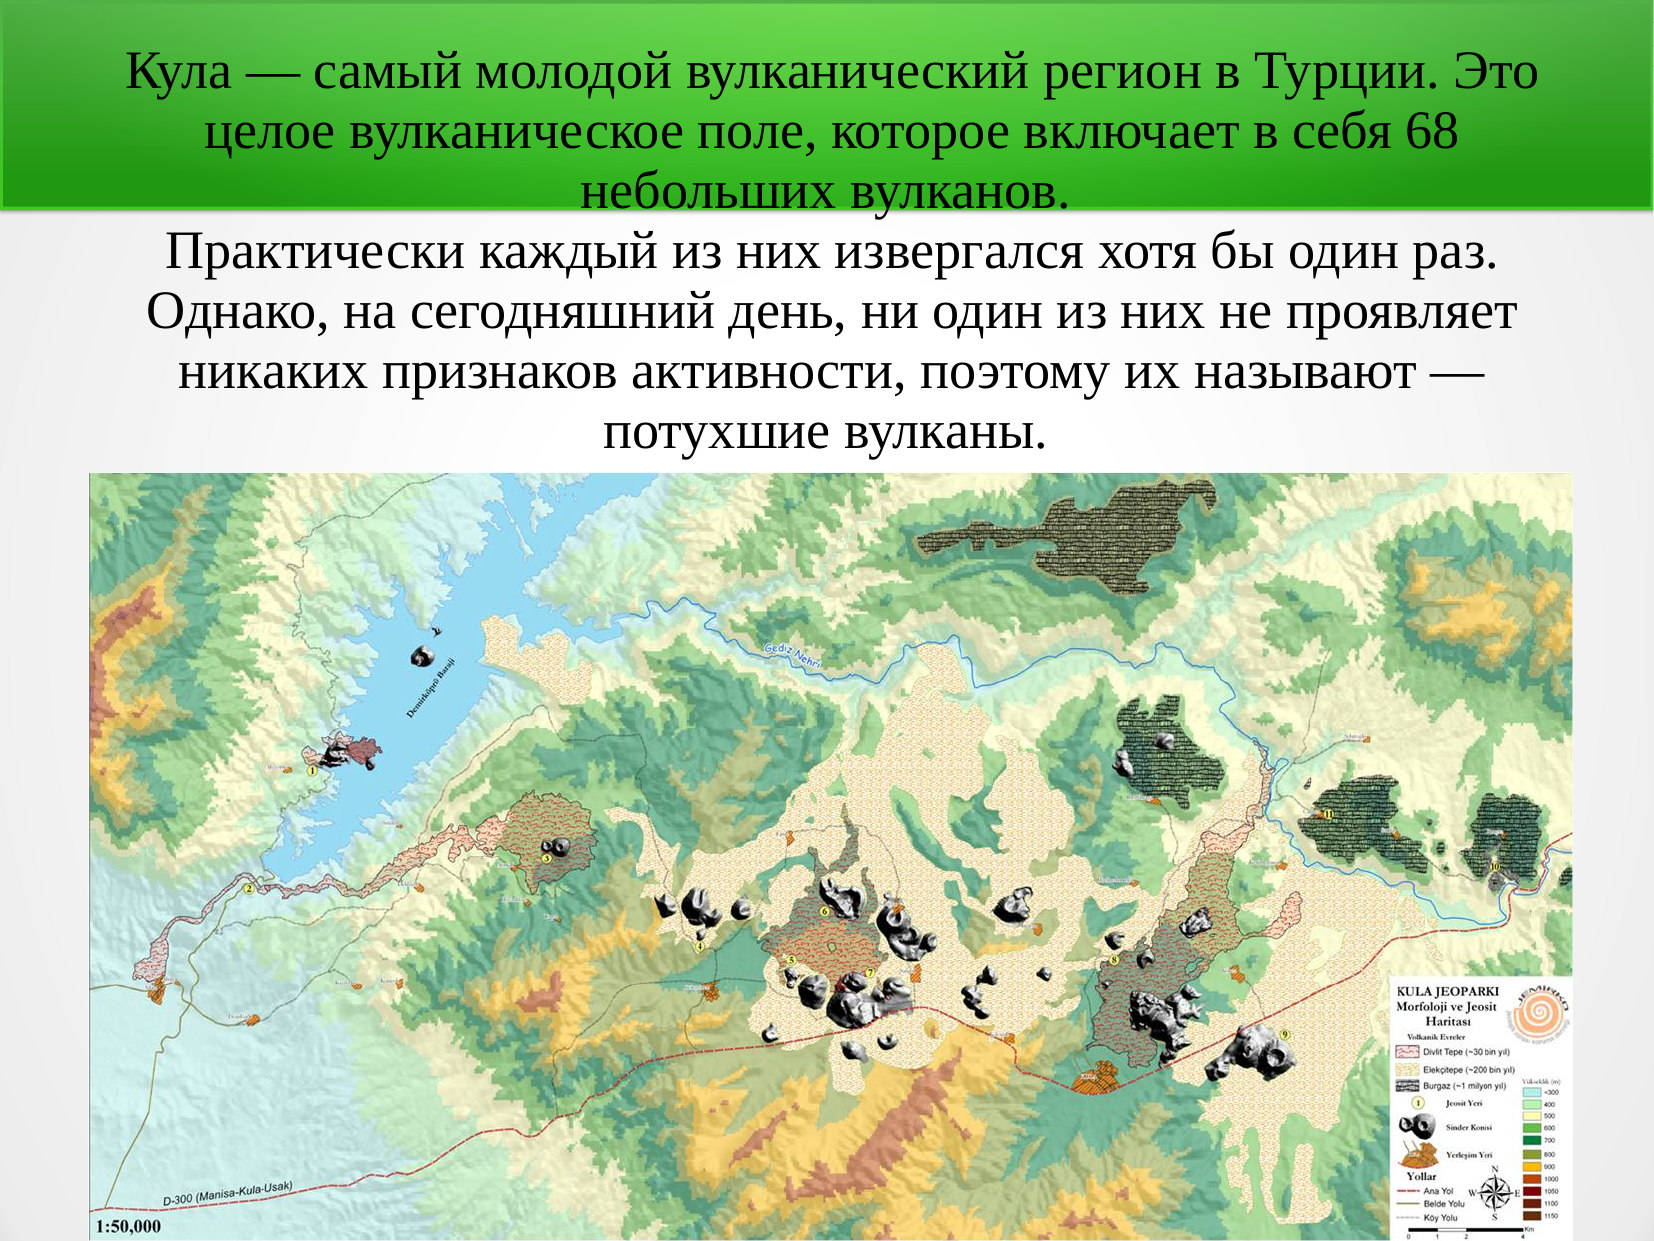

# Кула — самый молодой вулканический регион в Турции. Это целое вулканическое поле, которое включает в себя 68 небольших вулканов.
Практически каждый из них извергался хотя бы один раз. Однако, на сегодняшний день, ни один из них не проявляет никаких признаков активности, поэтому их называют — потухшие вулканы.